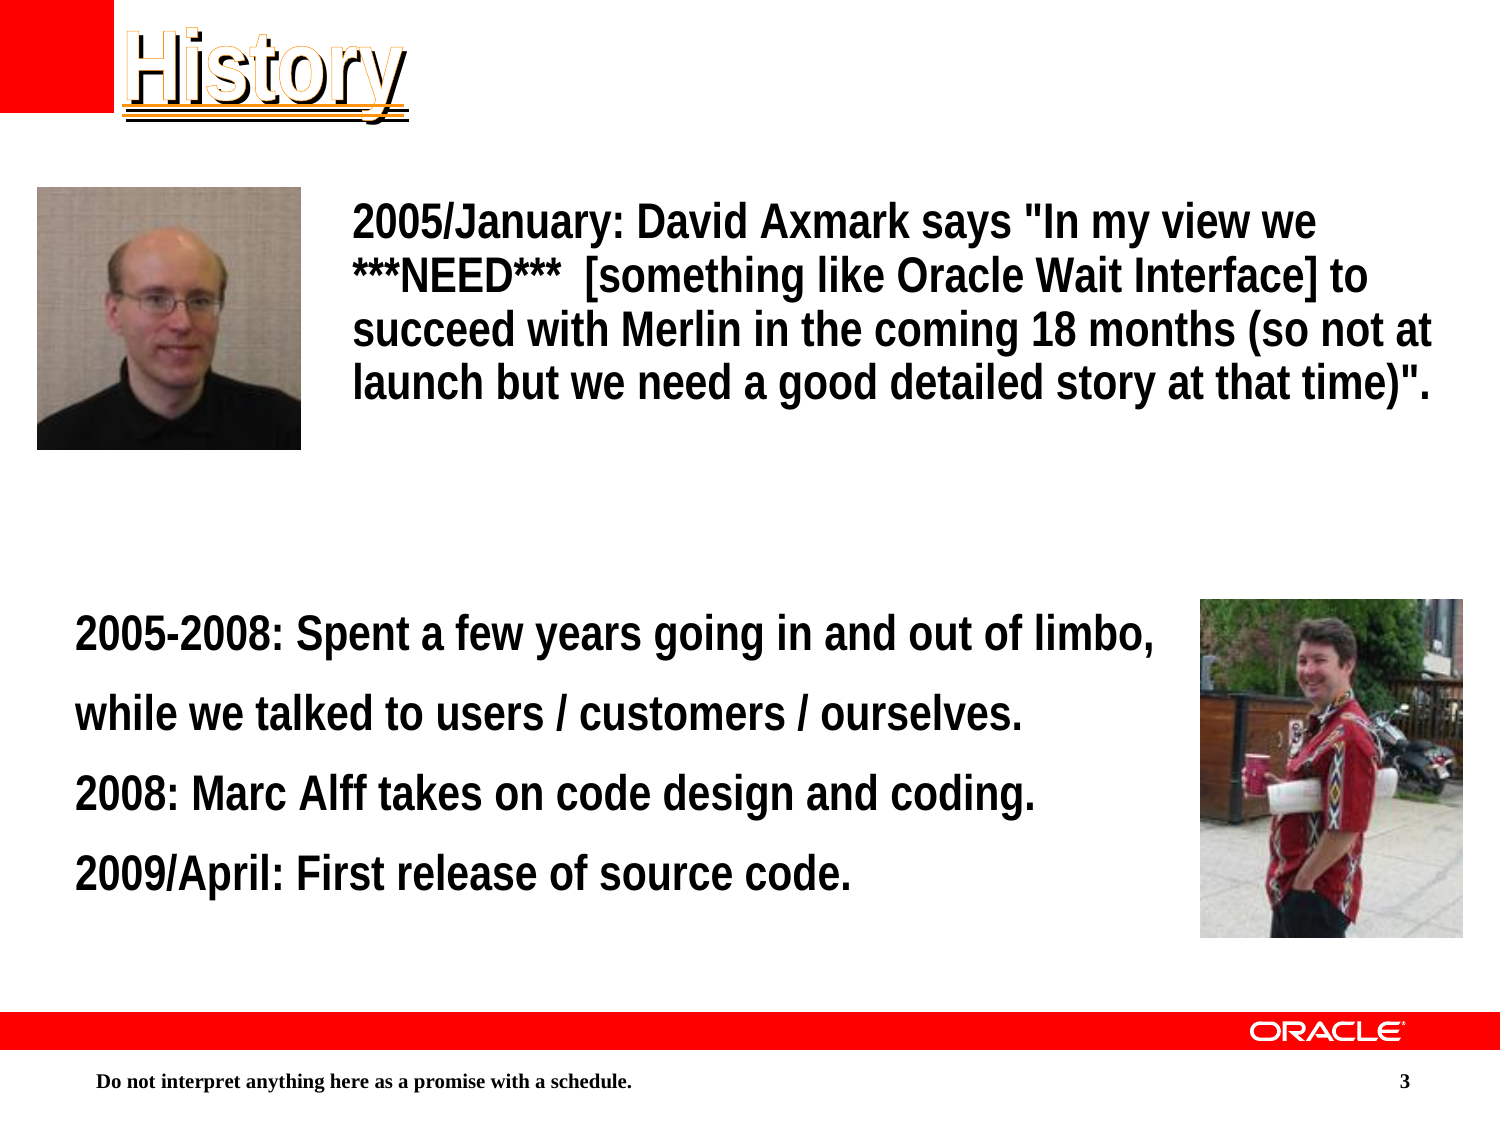

History
2005/January: David Axmark says "In my view we ***NEED*** [something like Oracle Wait Interface] to succeed with Merlin in the coming 18 months (so not at launch but we need a good detailed story at that time)".
 2005-2008: Spent a few years going in and out of limbo,
 while we talked to users / customers / ourselves.
 2008: Marc Alff takes on code design and coding.
 2009/April: First release of source code.